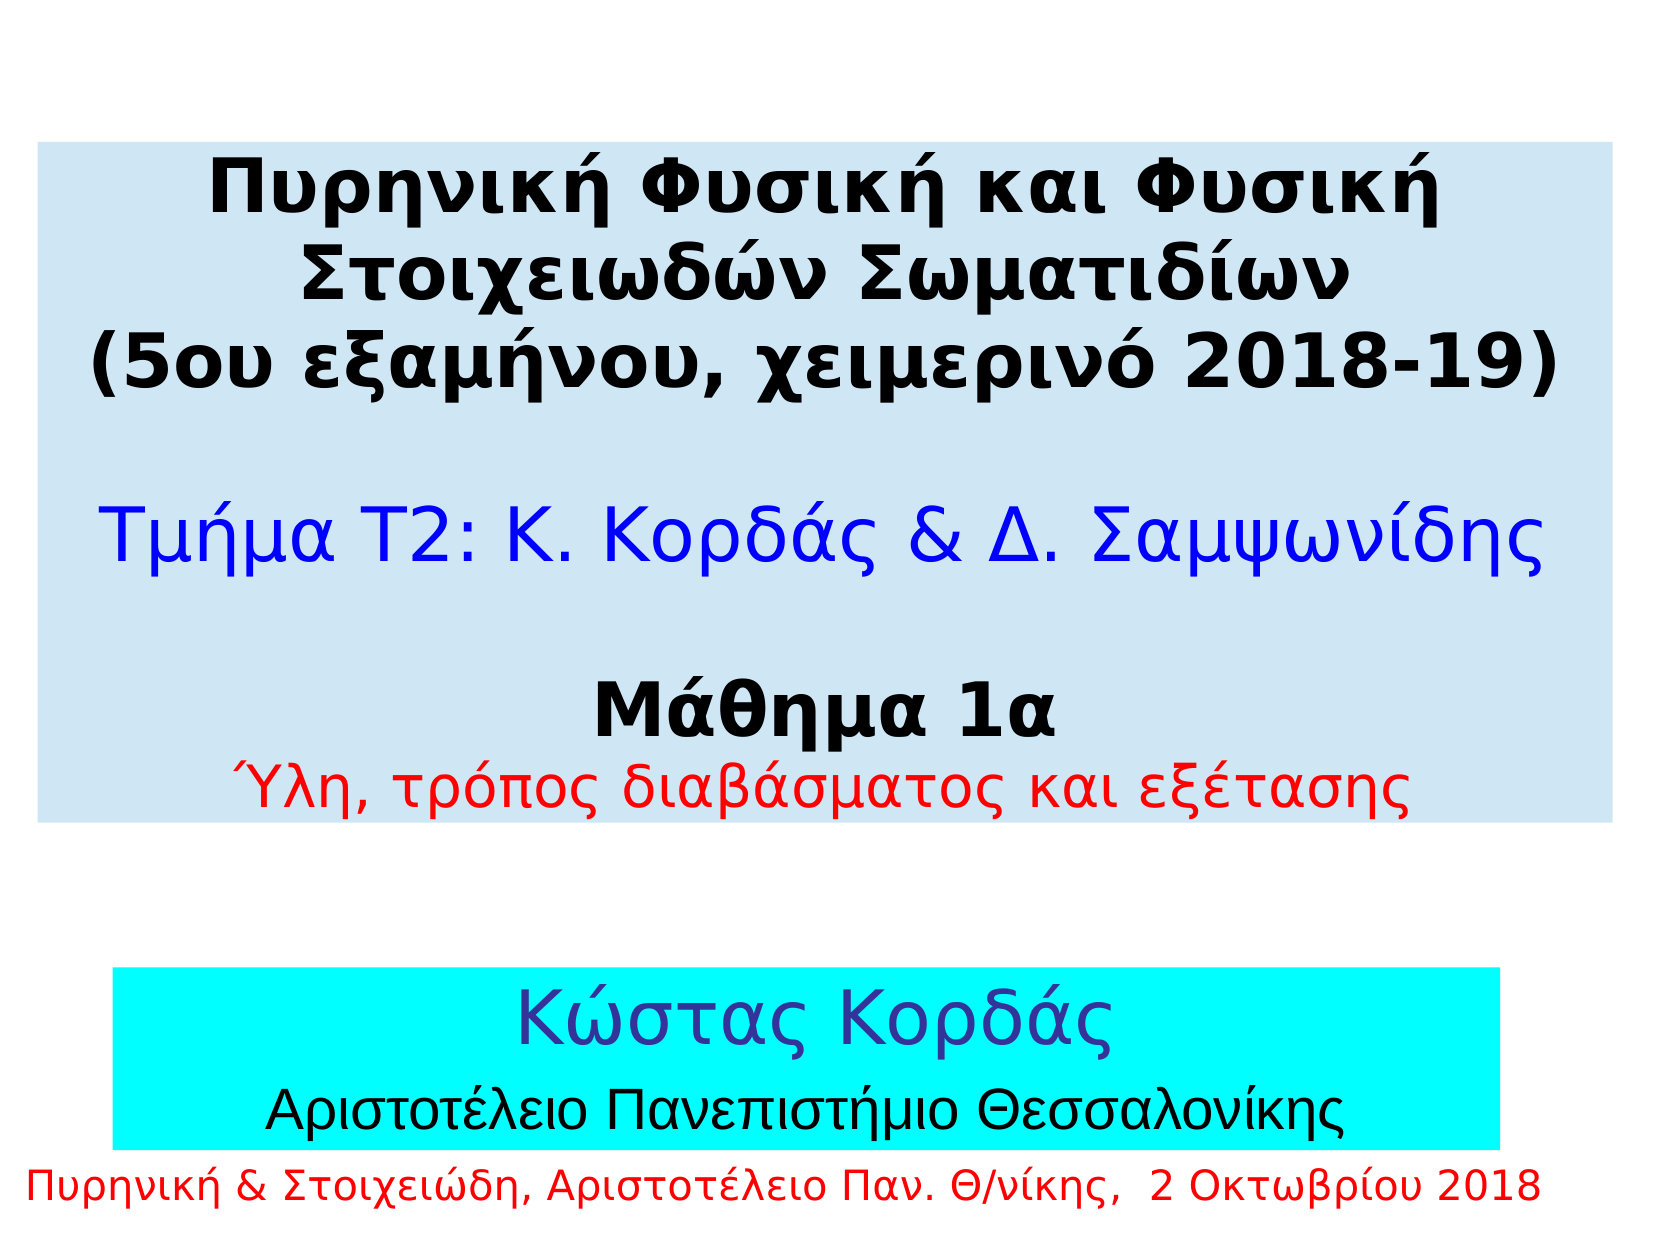

# Πυρηνική Φυσική και Φυσική Στοιχειωδών Σωματιδίων (5ου εξαμήνου, χειμερινό 2018-19) Τμήμα T2: Κ. Κορδάς & Δ. Σαμψωνίδης Μάθημα 1α Ύλη, τρόπος διαβάσματος και εξέτασης
 Κώστας Κορδάς
Αριστοτέλειο Πανεπιστήμιο Θεσσαλονίκης
Πυρηνική & Στοιχειώδη, Αριστοτέλειο Παν. Θ/νίκης, 2 Οκτωβρίου 2018